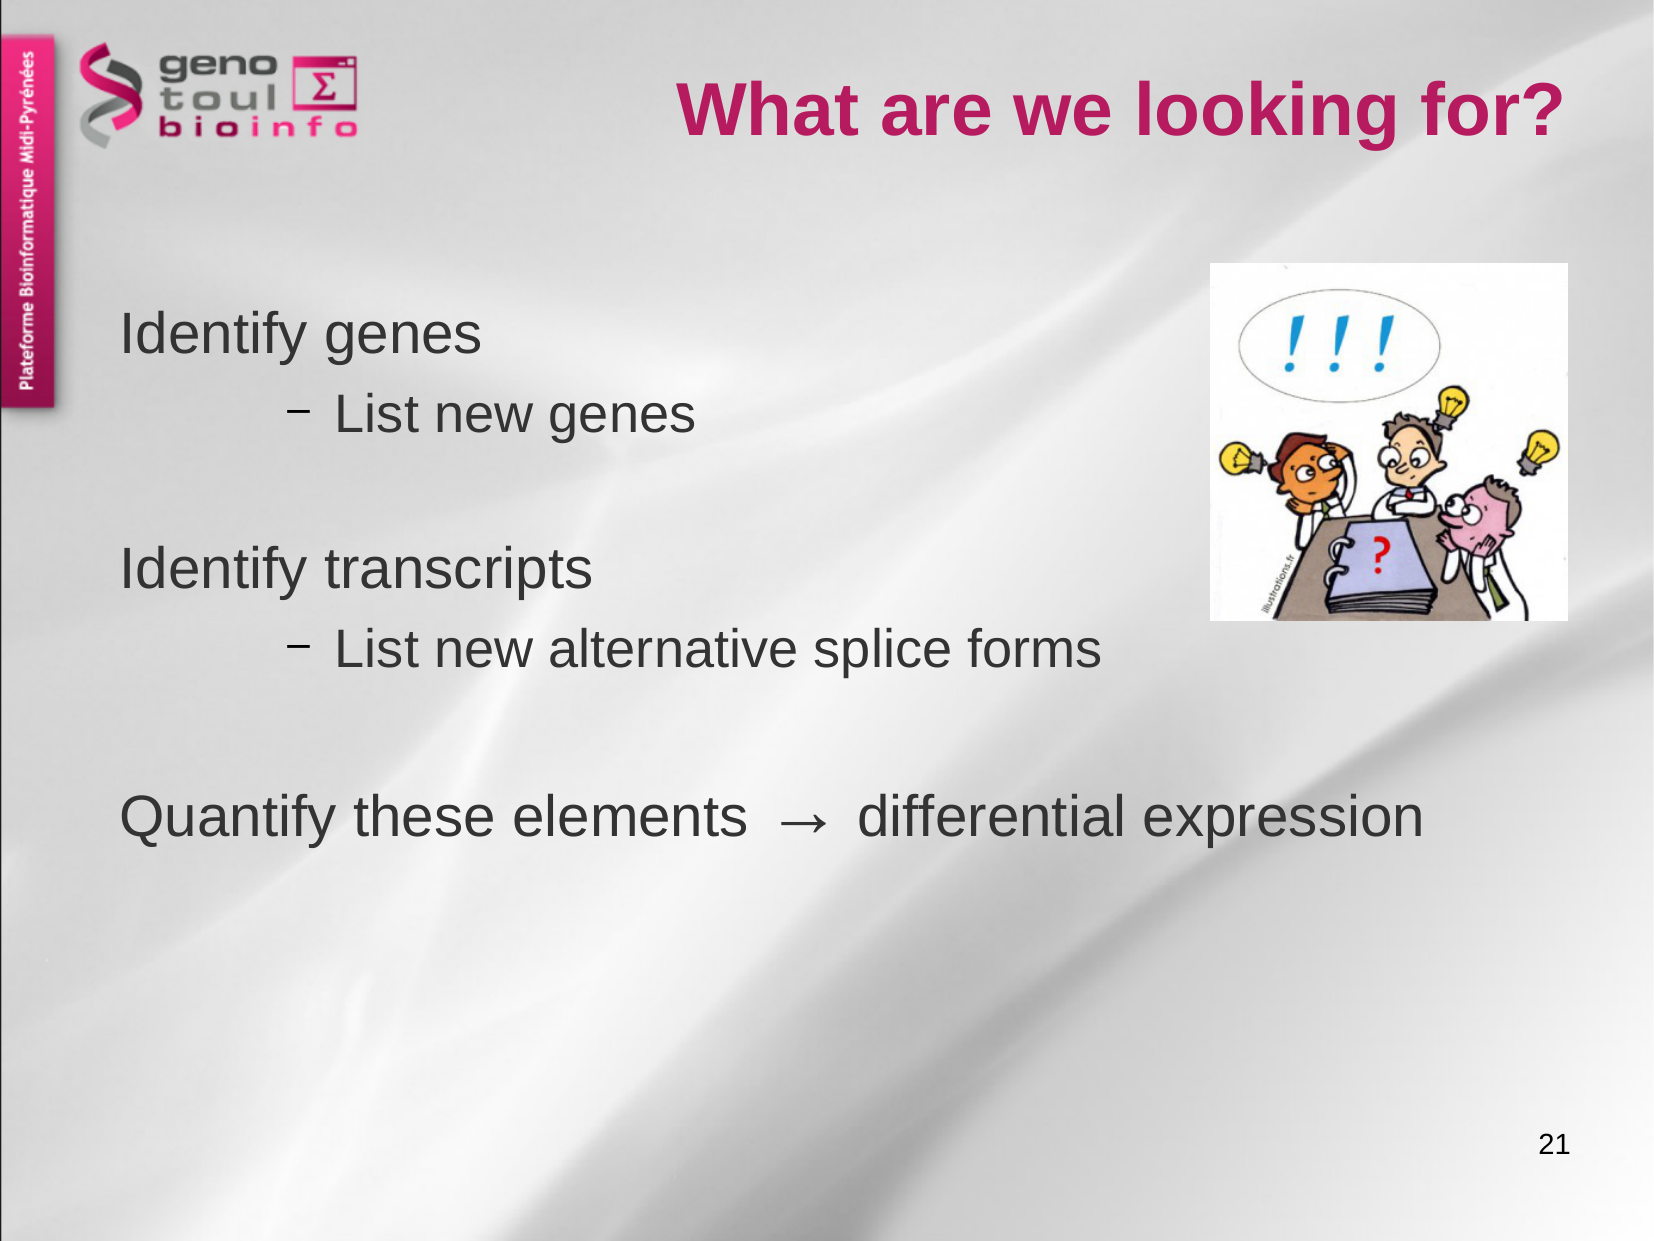

# What are we looking for?
Identify genes
List new genes
Identify transcripts
List new alternative splice forms
Quantify these elements → differential expression